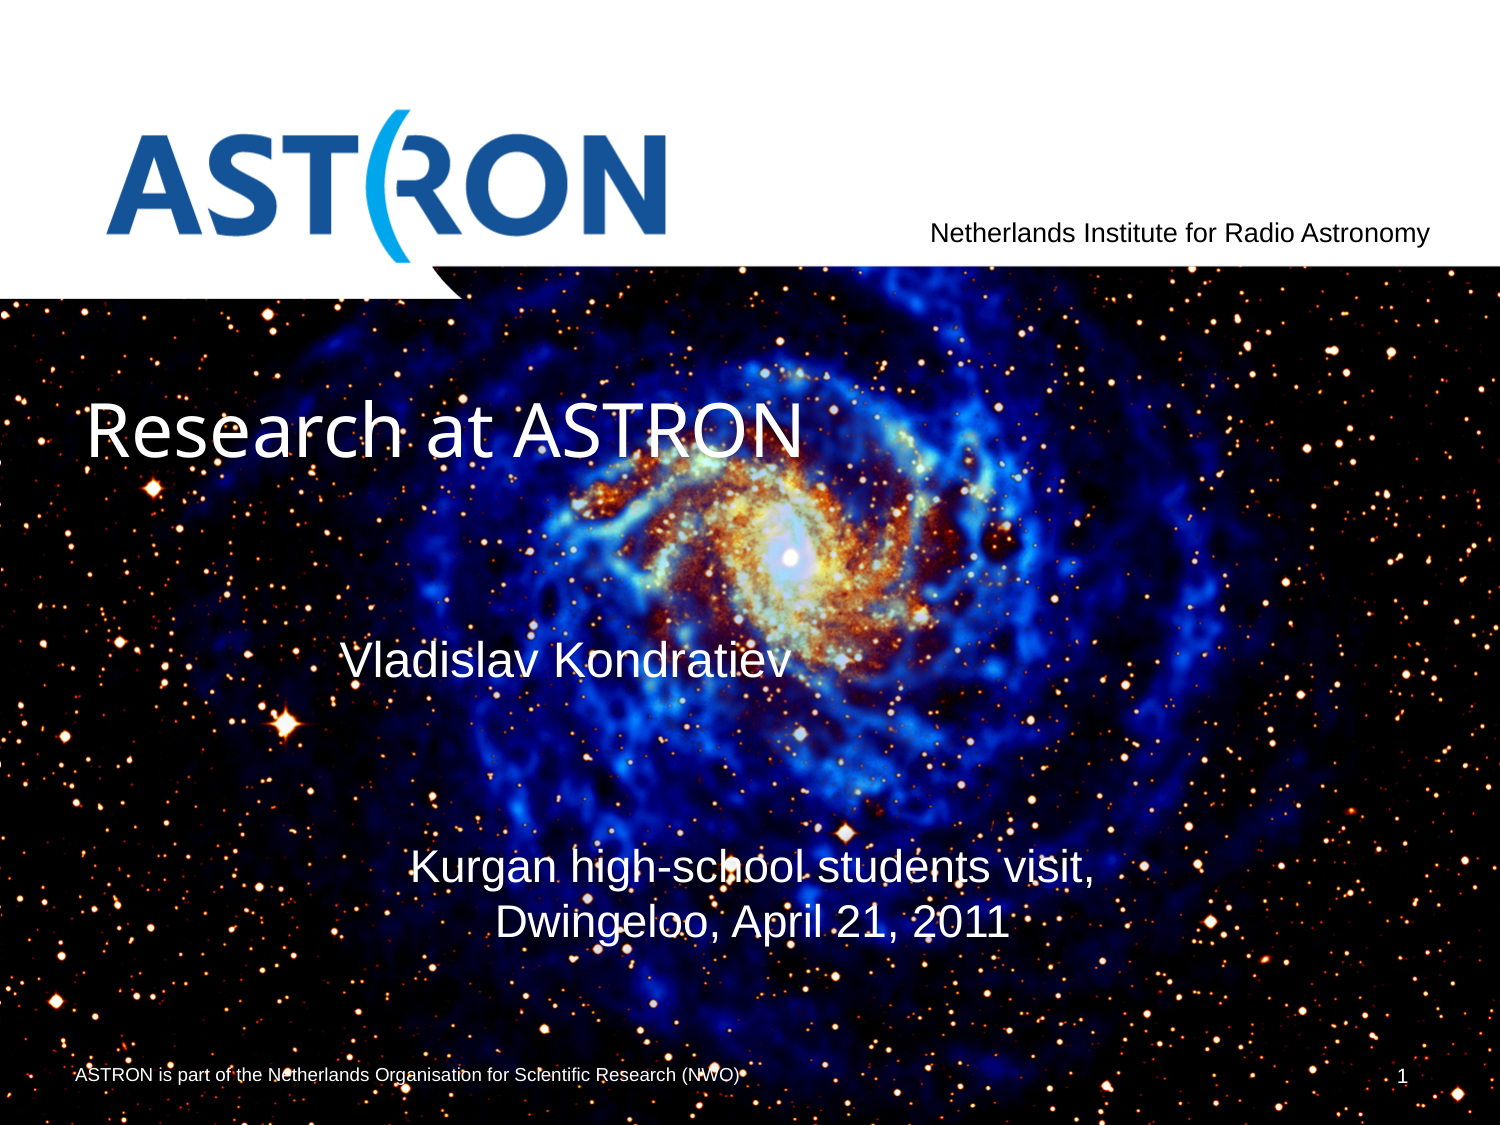

Netherlands Institute for Radio Astronomy
Research at ASTRON
Vladislav Kondratiev
Kurgan high-school students visit,
Dwingeloo, April 21, 2011
 ASTRON is part of the Netherlands Organisation for Scientific Research (NWO)